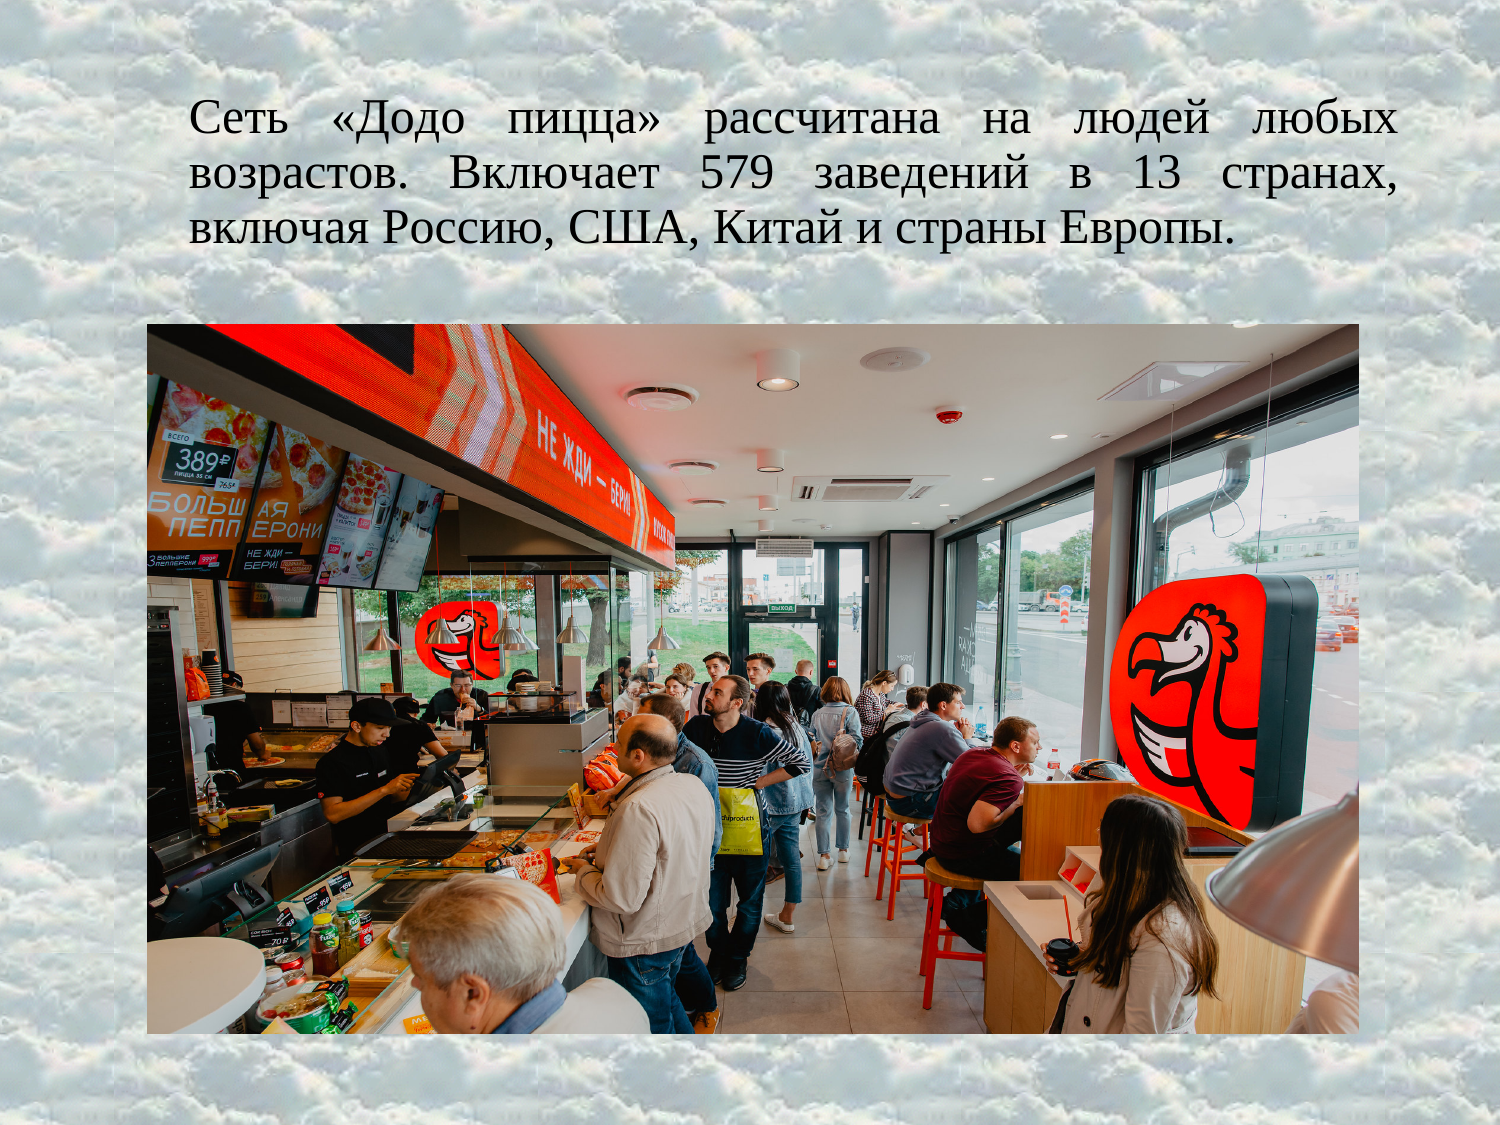

# Сеть «Додо пицца» рассчитана на людей любых возрастов. Включает 579 заведений в 13 странах, включая Россию, США, Китай и страны Европы.